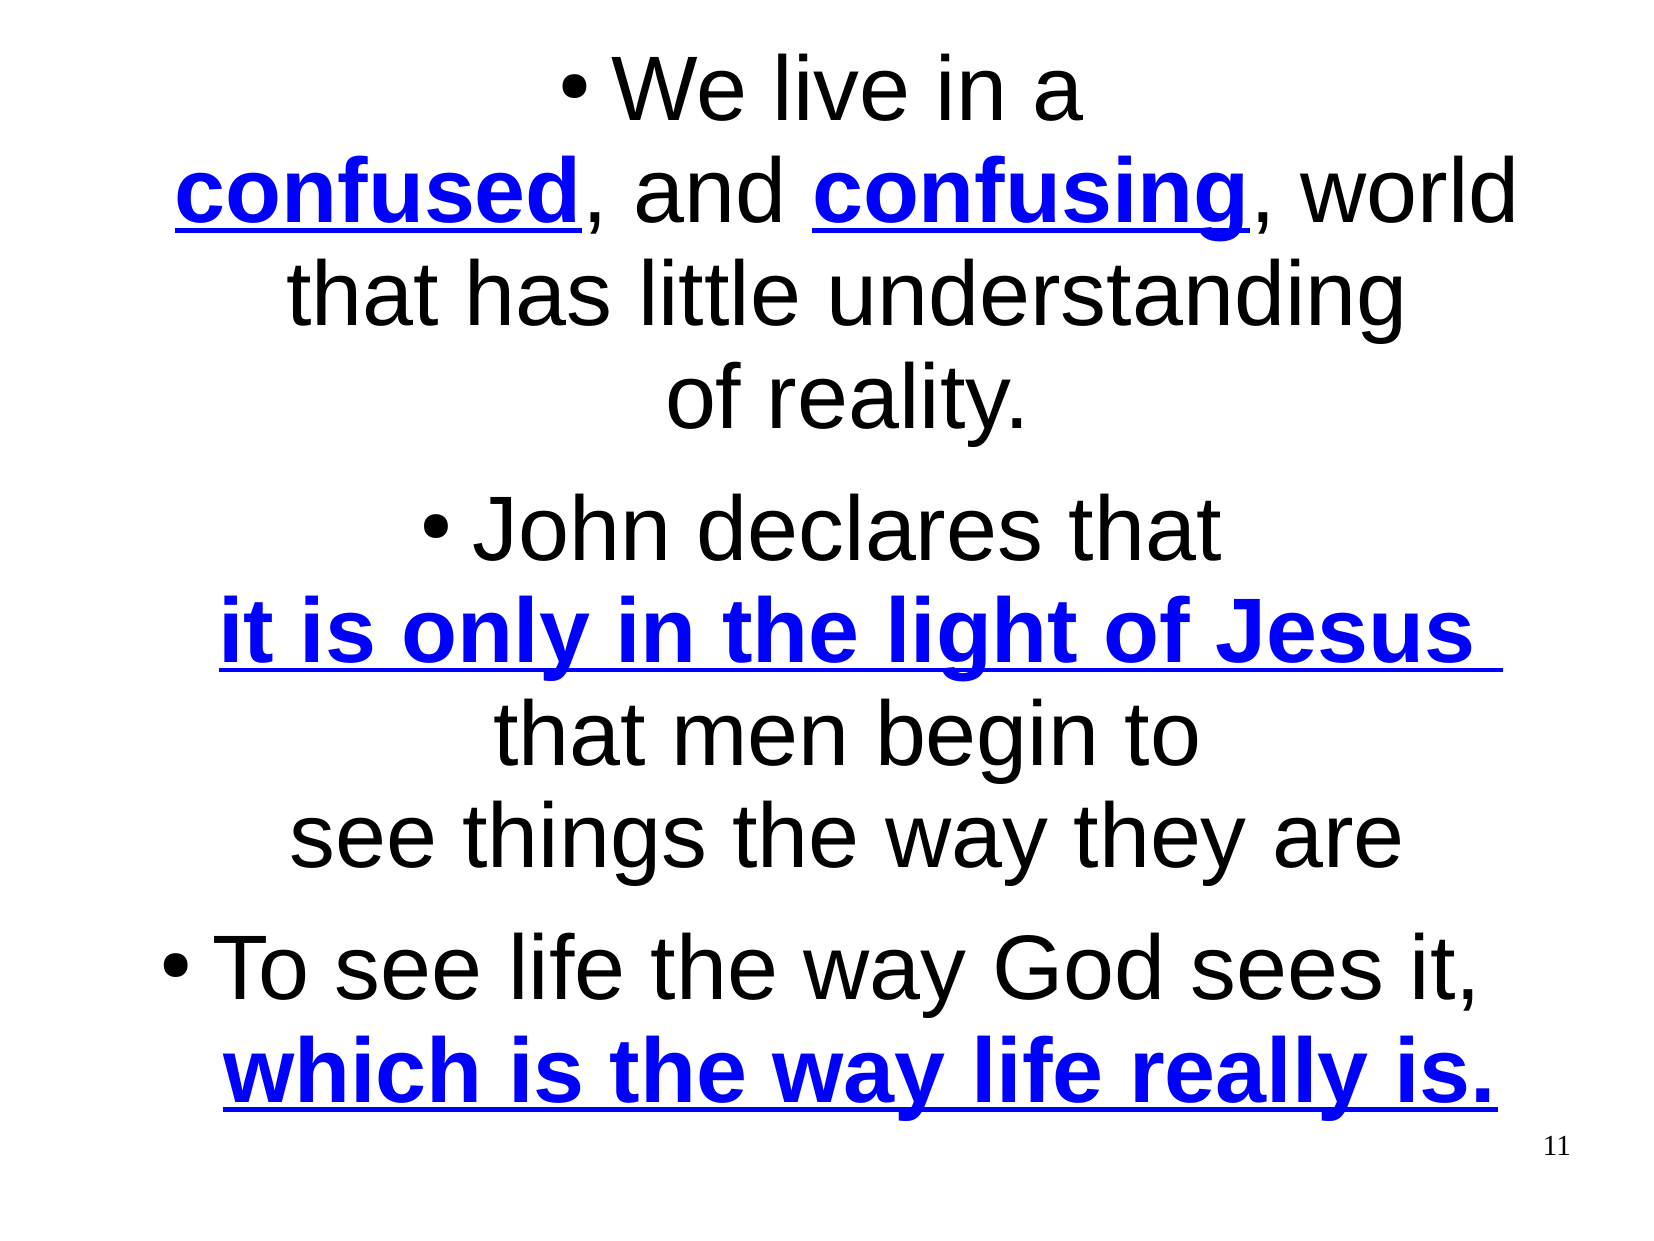

# We live in a confused, and confusing, world that has little understanding of reality.
John declares that
it is only in the light of Jesus
that men begin to
see things the way they are
To see life the way God sees it,
which is the way life really is.
11